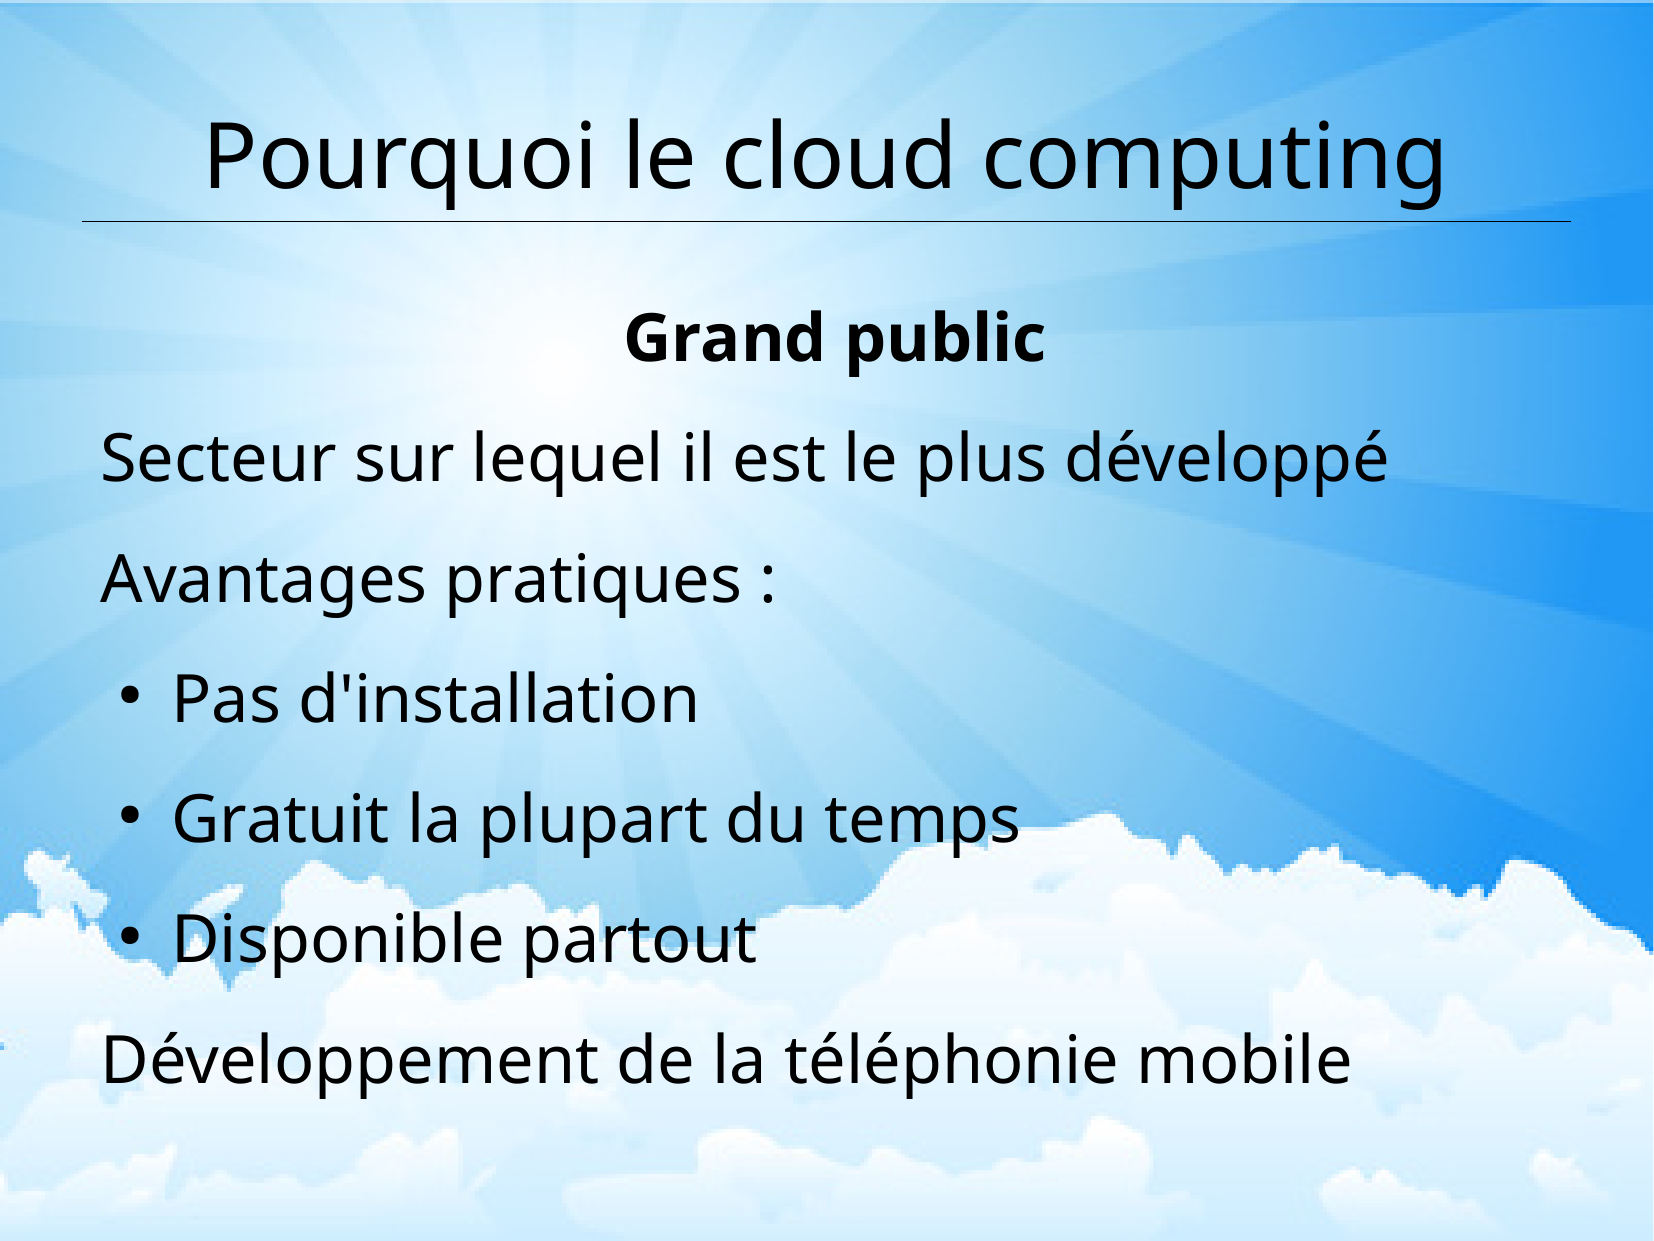

# Pourquoi le cloud computing
Grand public
Secteur sur lequel il est le plus développé
Avantages pratiques :
Pas d'installation
Gratuit la plupart du temps
Disponible partout
Développement de la téléphonie mobile